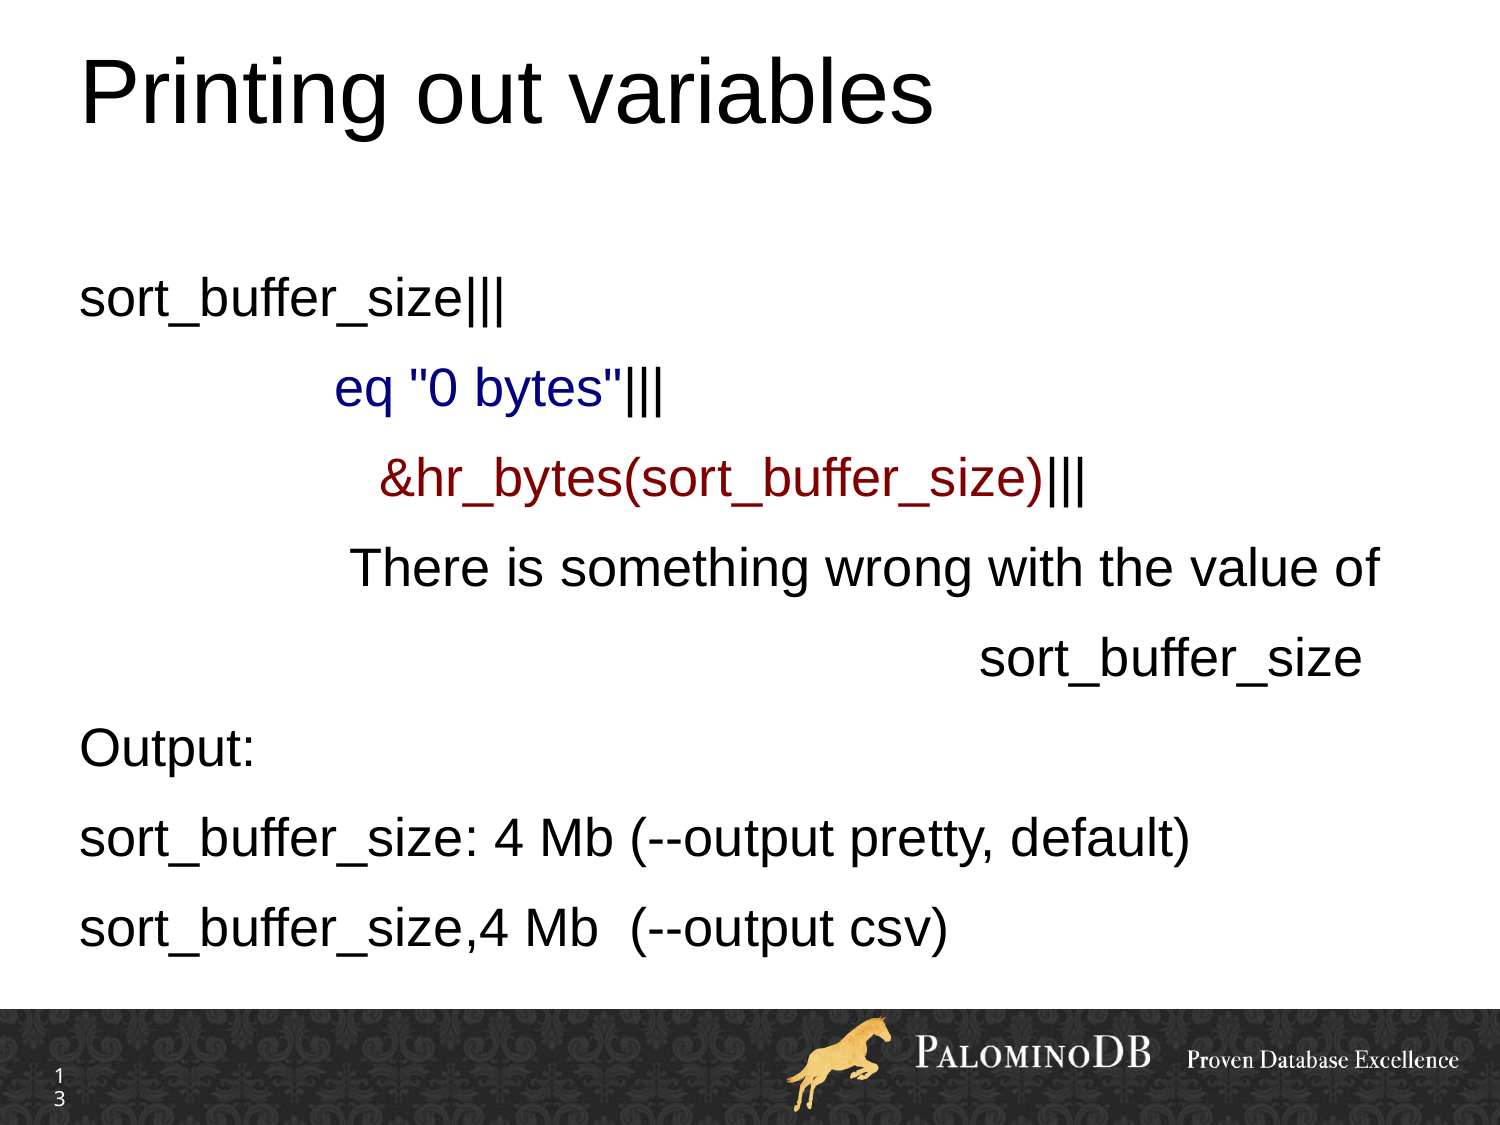

# Printing out variables
sort_buffer_size|||
 eq "0 bytes"|||
 &hr_bytes(sort_buffer_size)|||
 There is something wrong with the value of
 sort_buffer_size
Output:
sort_buffer_size: 4 Mb (--output pretty, default)
sort_buffer_size,4 Mb (--output csv)